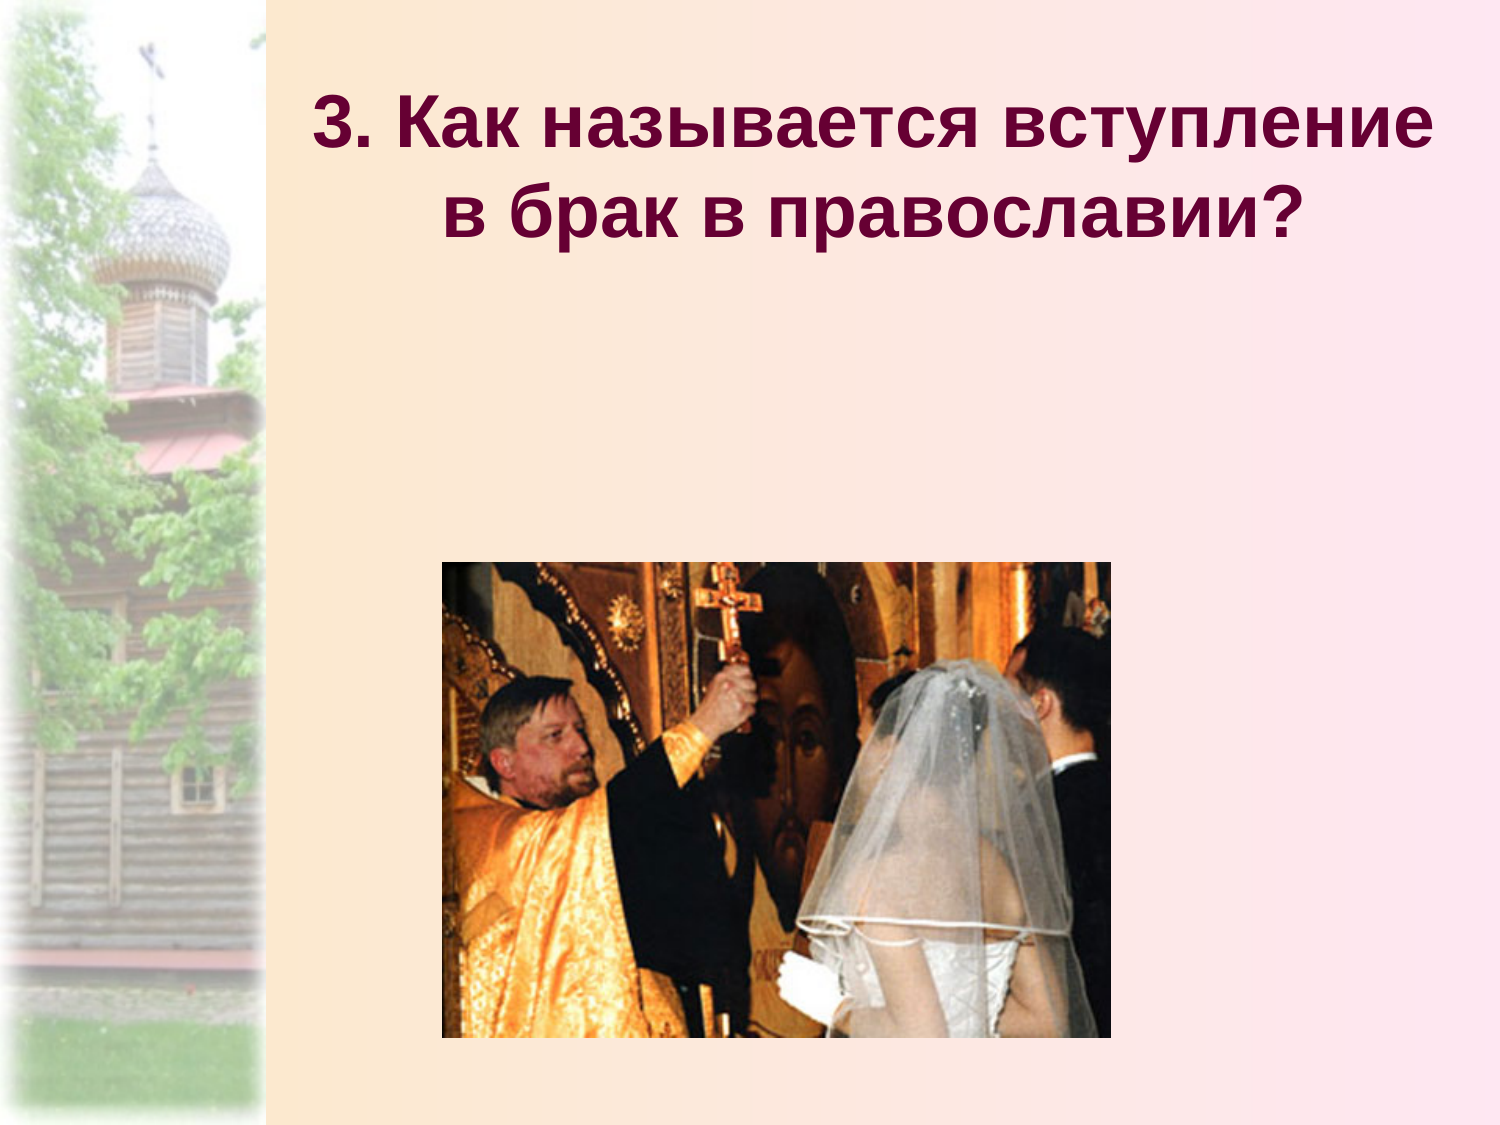

3. Как называется вступление в брак в православии?